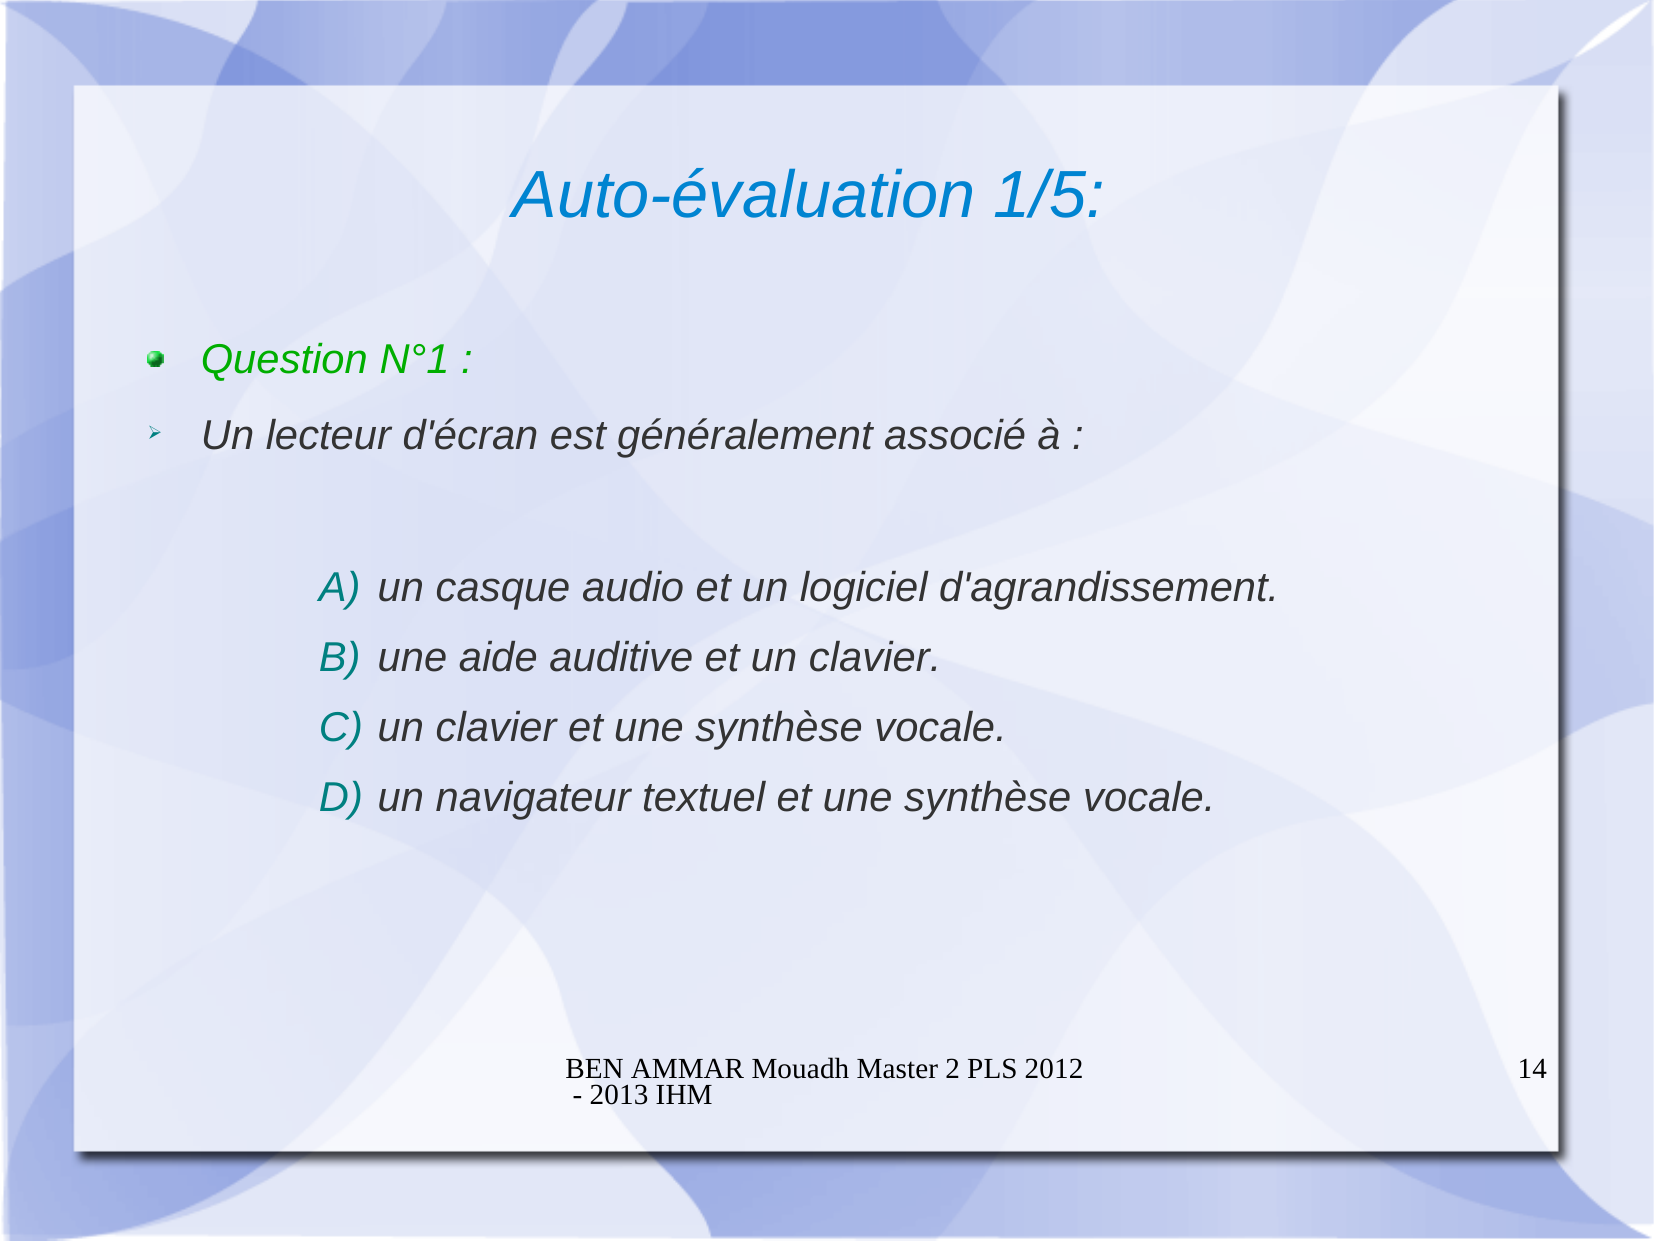

# Auto-évaluation 1/5:
Question N°1 :
Un lecteur d'écran est généralement associé à :
 un casque audio et un logiciel d'agrandissement.
 une aide auditive et un clavier.
 un clavier et une synthèse vocale.
 un navigateur textuel et une synthèse vocale.
BEN AMMAR Mouadh Master 2 PLS 2012 - 2013 IHM
14